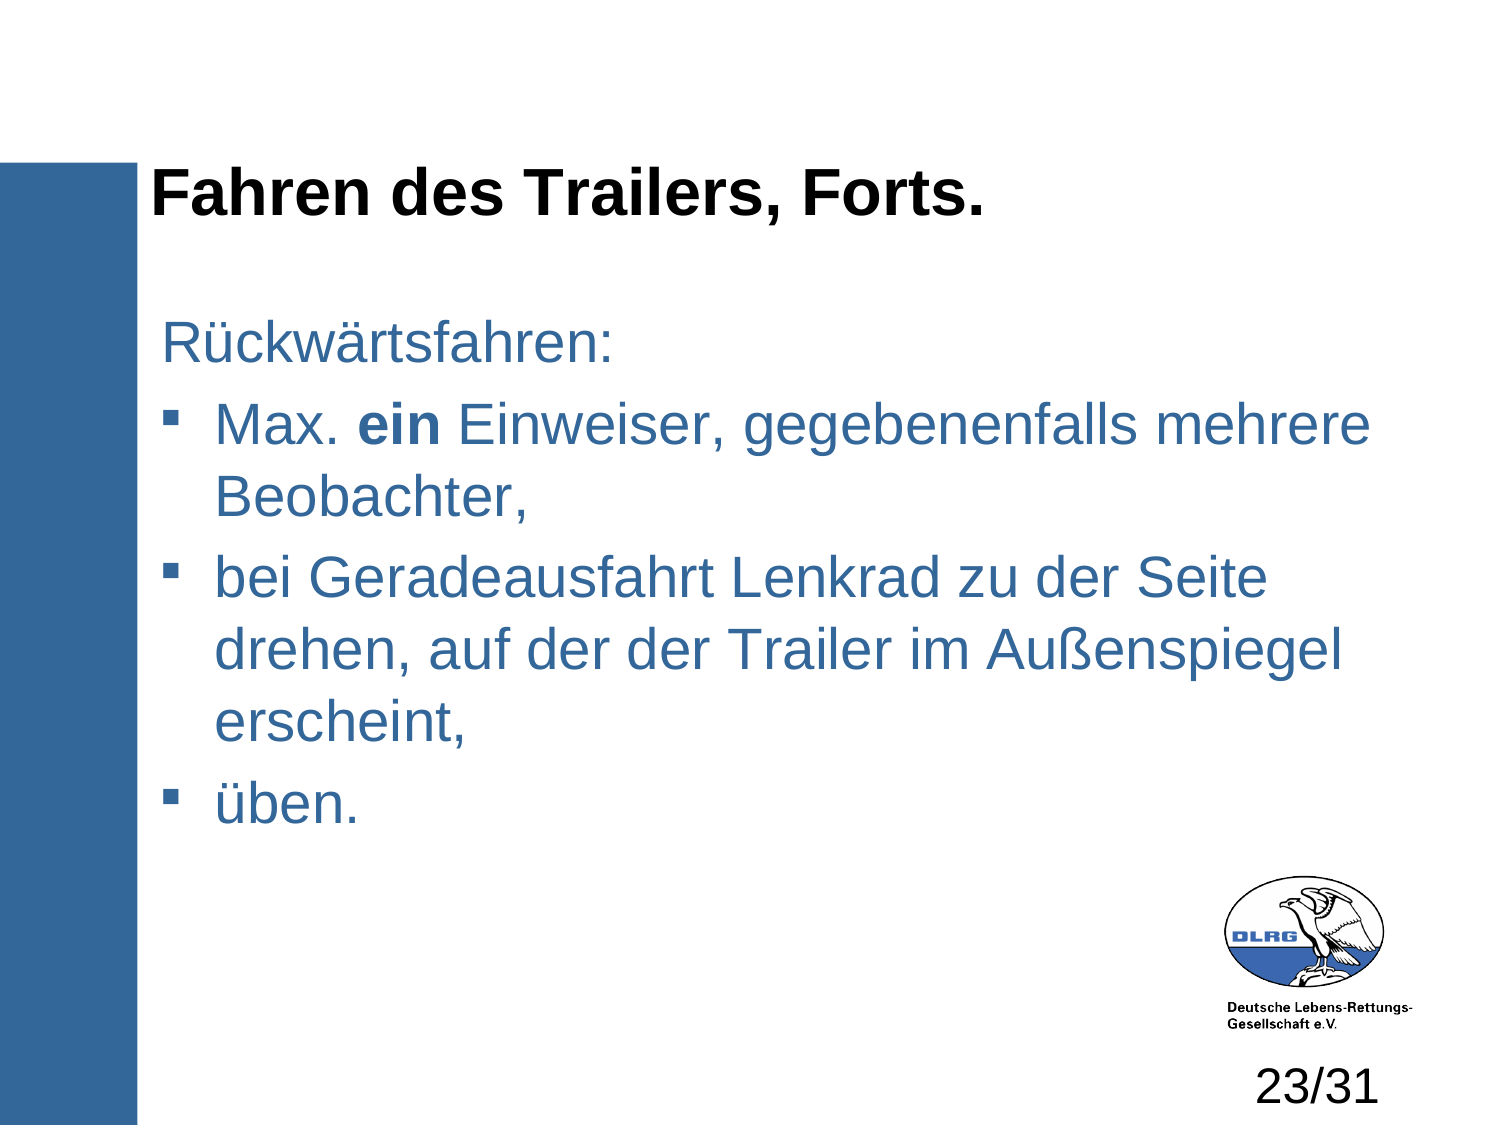

# Fahren des Trailers, Forts.
Rückwärtsfahren:
Max. ein Einweiser, gegebenenfalls mehrere Beobachter,
bei Geradeausfahrt Lenkrad zu der Seite drehen, auf der der Trailer im Außenspiegel erscheint,
üben.
23/31